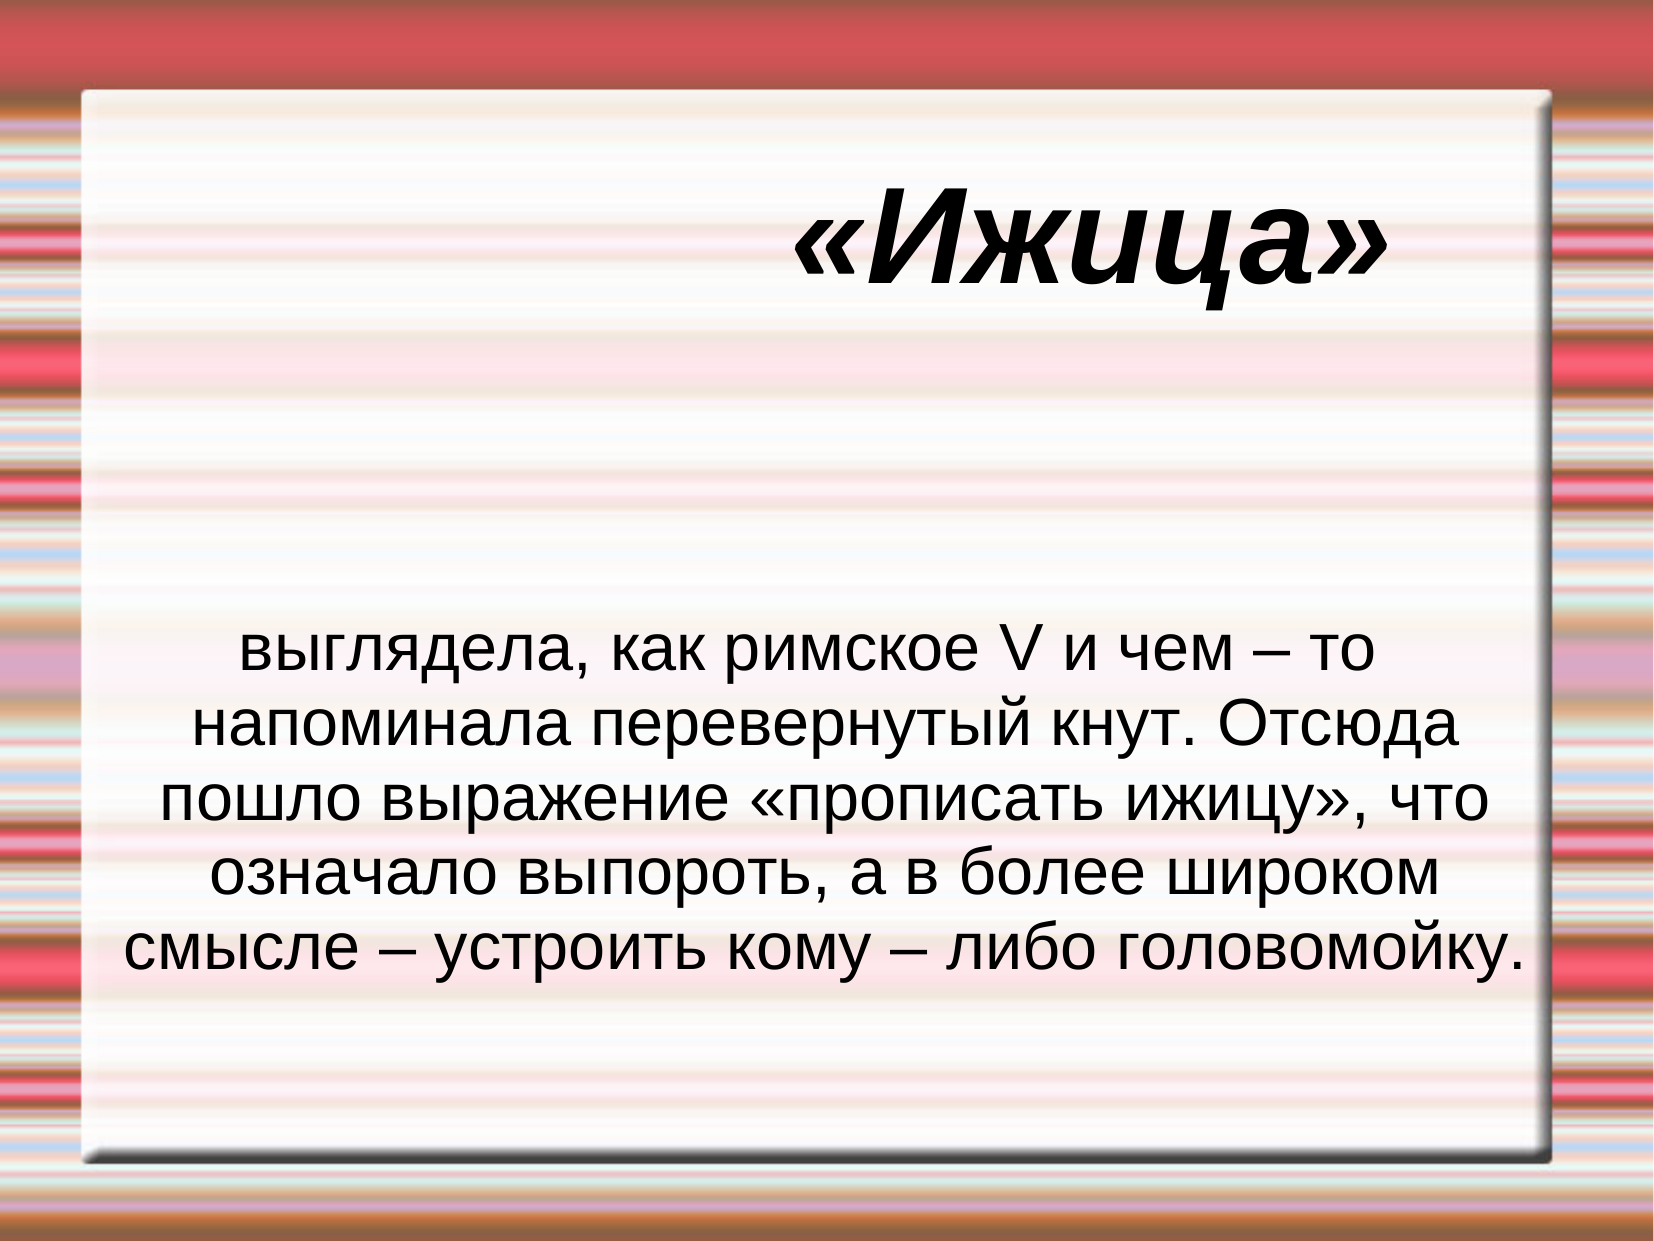

# «Ижица»
выглядела, как римское V и чем – то напоминала перевернутый кнут. Отсюда пошло выражение «прописать ижицу», что означало выпороть, а в более широком смысле – устроить кому – либо головомойку.